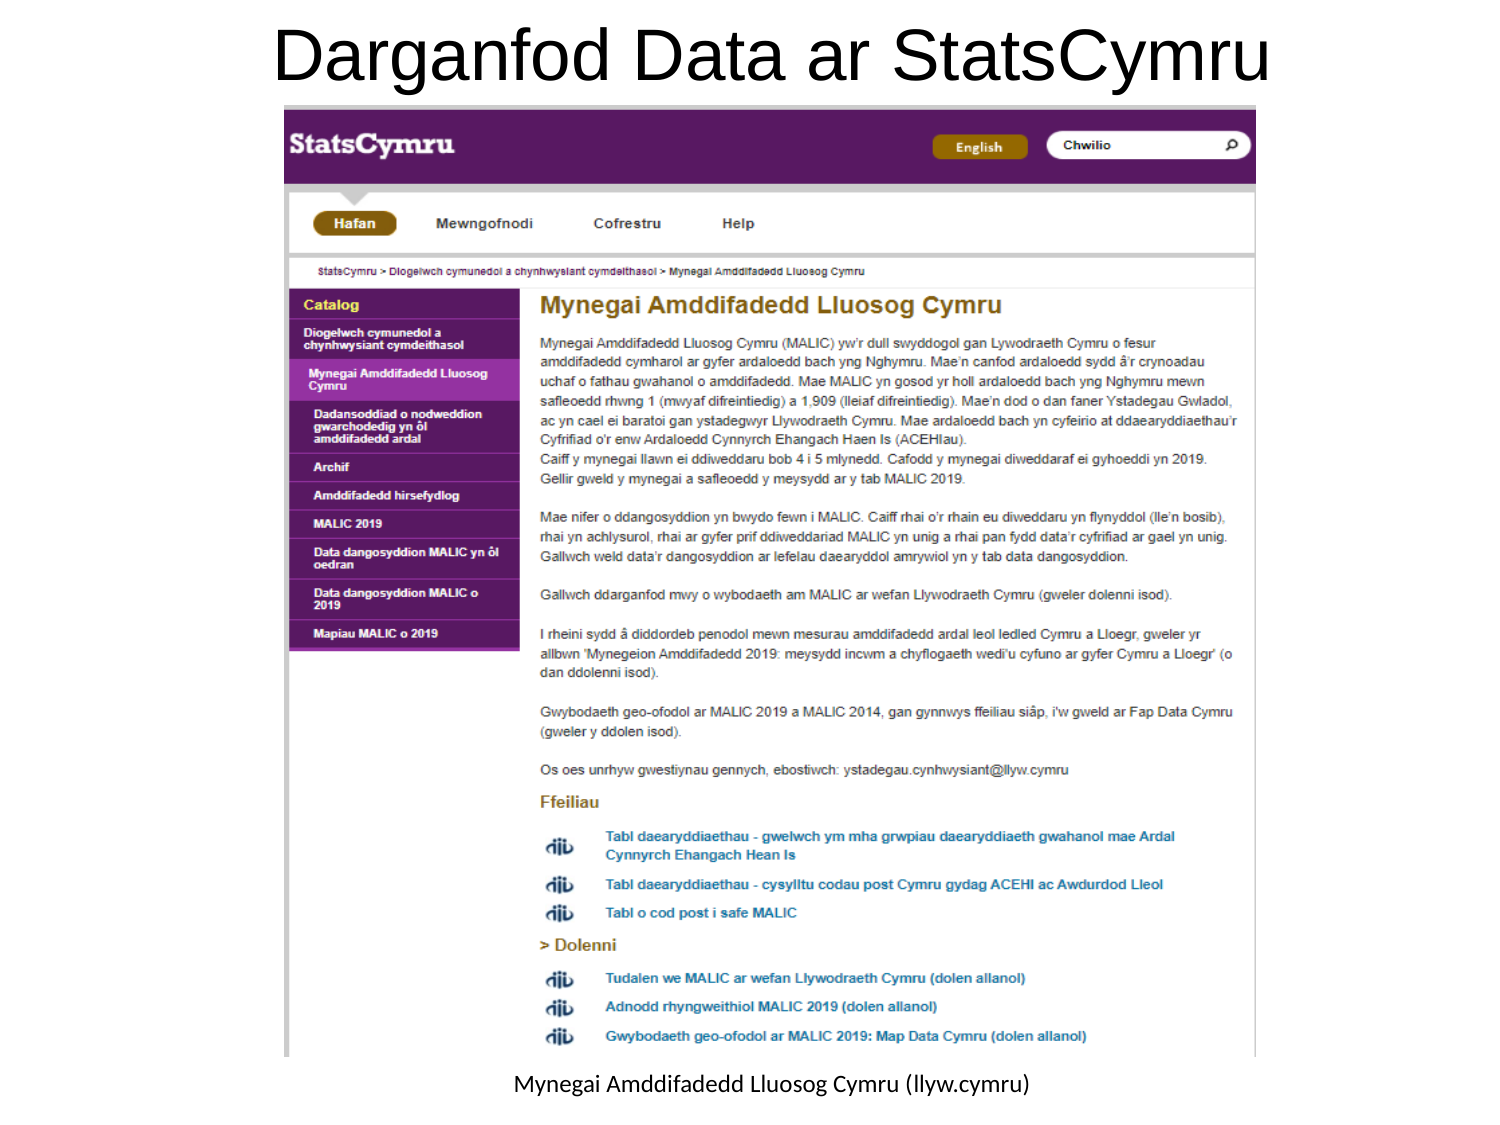

Darganfod Data ar StatsCymru
Mynegai Amddifadedd Lluosog Cymru (llyw.cymru)